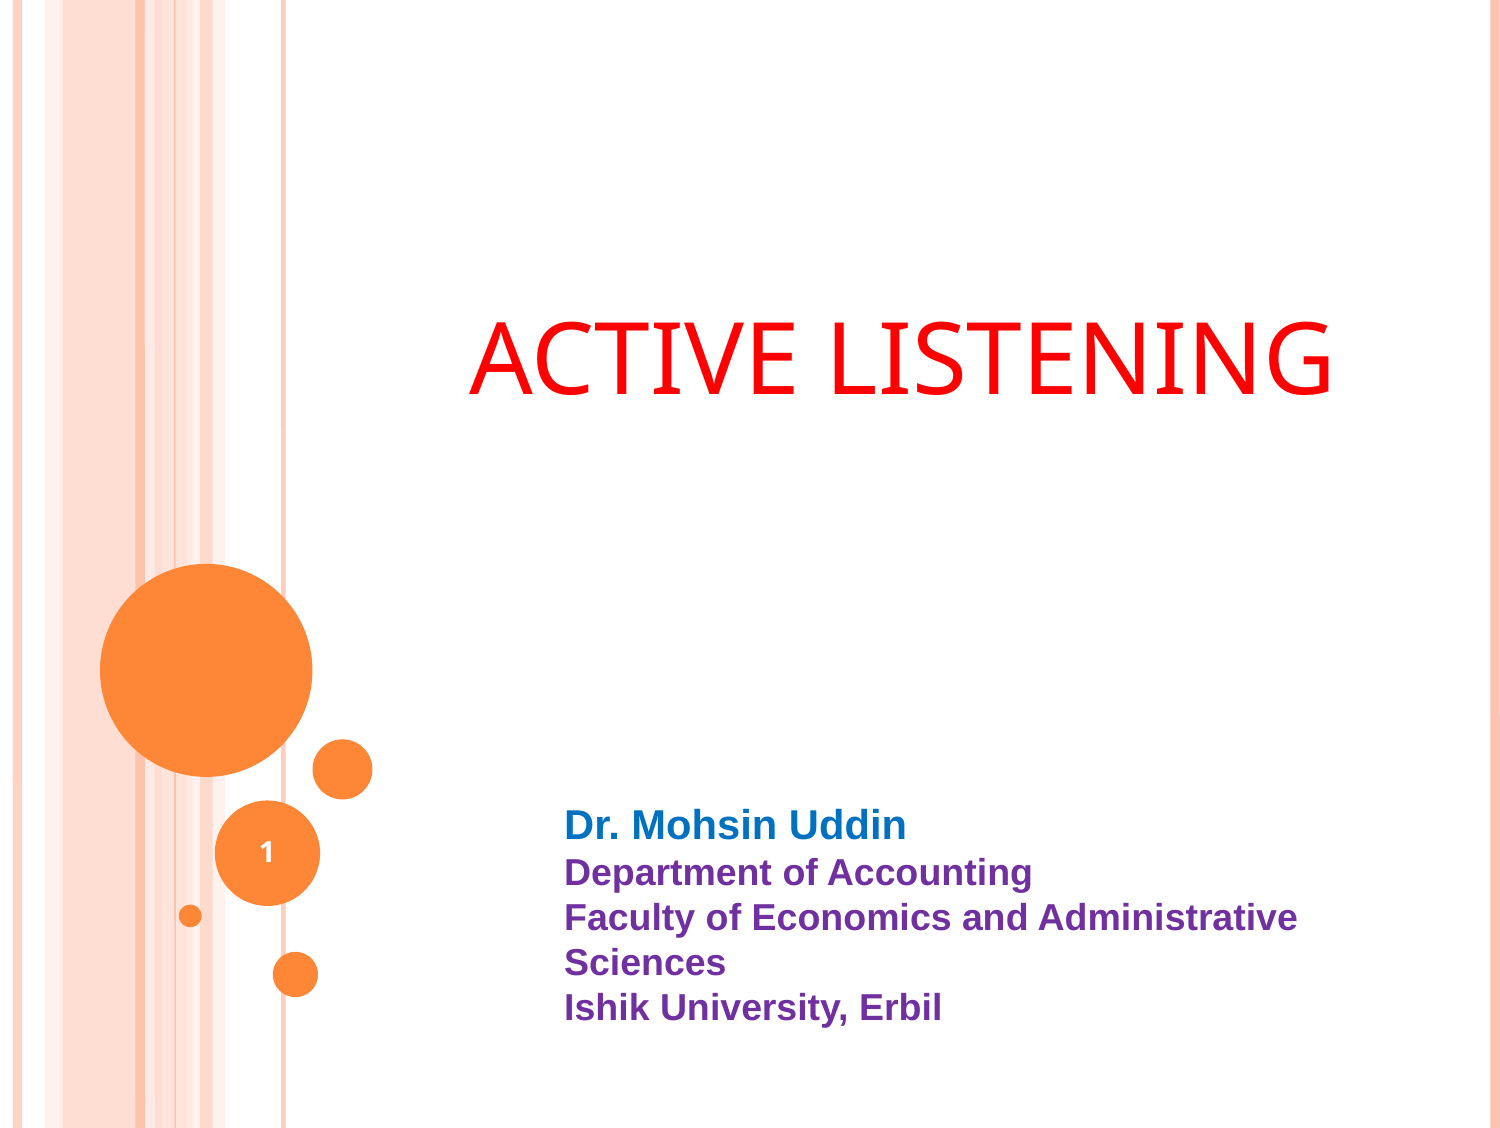

# Active listening
Dr. Mohsin Uddin
Department of Accounting
Faculty of Economics and Administrative Sciences
Ishik University, Erbil